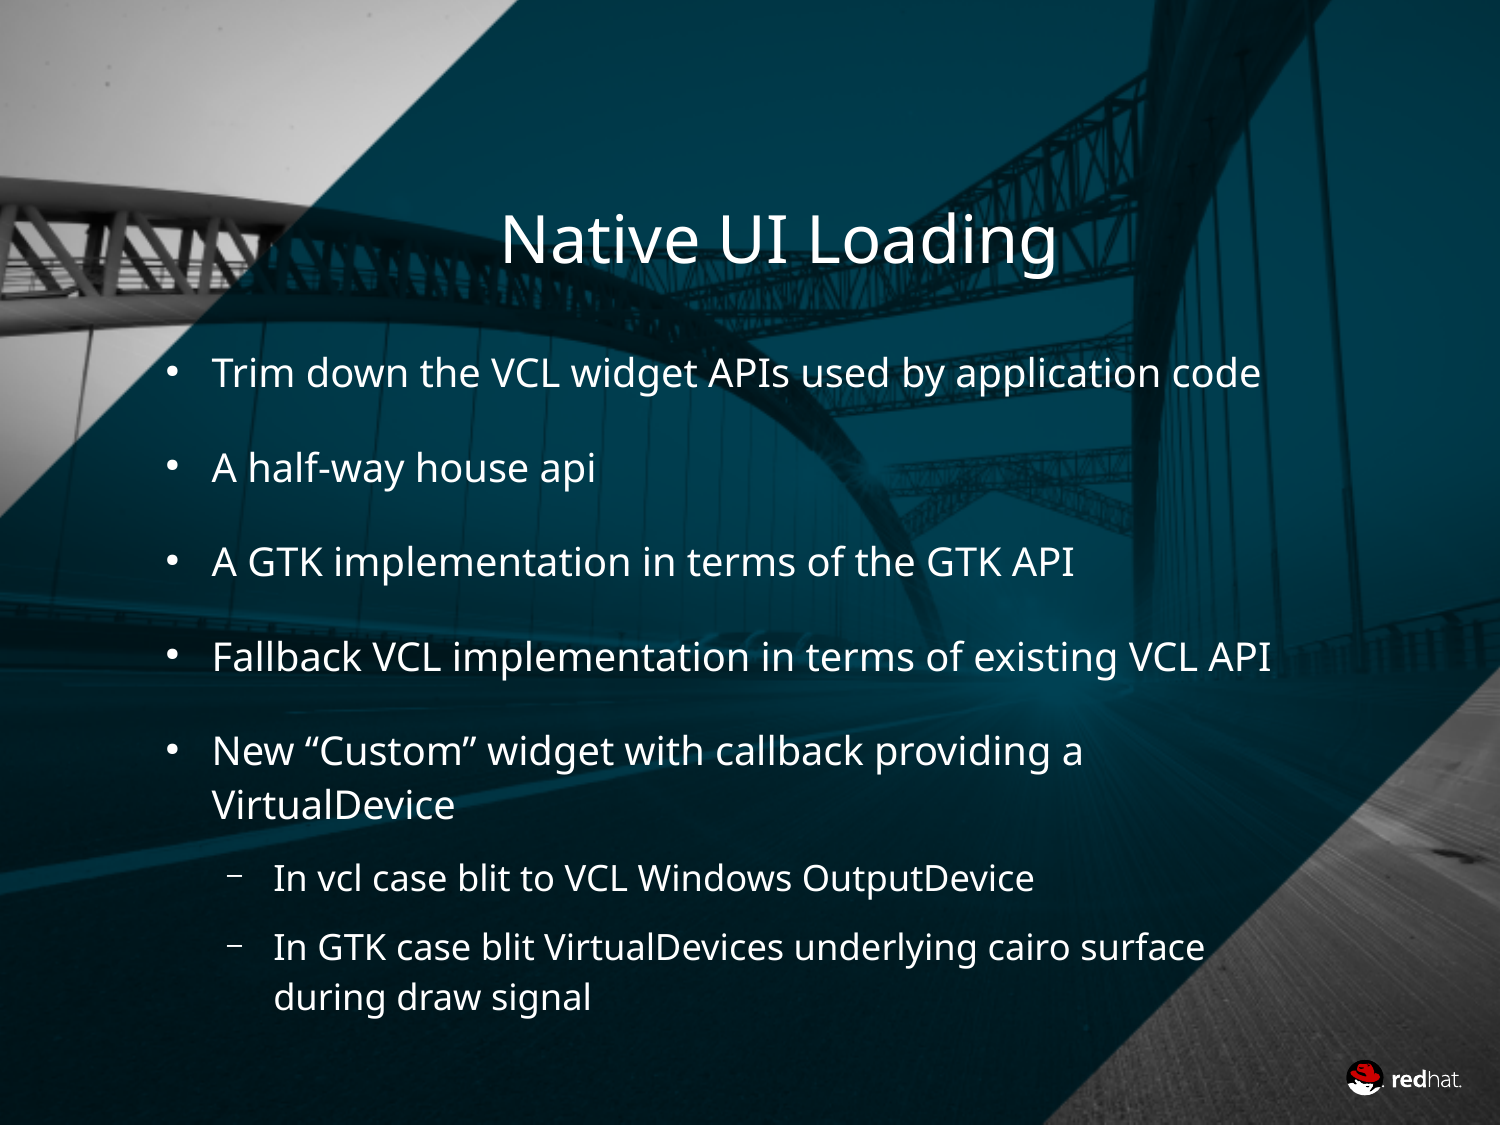

# Native UI Loading
Trim down the VCL widget APIs used by application code
A half-way house api
A GTK implementation in terms of the GTK API
Fallback VCL implementation in terms of existing VCL API
New “Custom” widget with callback providing a VirtualDevice
In vcl case blit to VCL Windows OutputDevice
In GTK case blit VirtualDevices underlying cairo surface during draw signal
INSERT DESIGNATOR, IF NEEDED
18